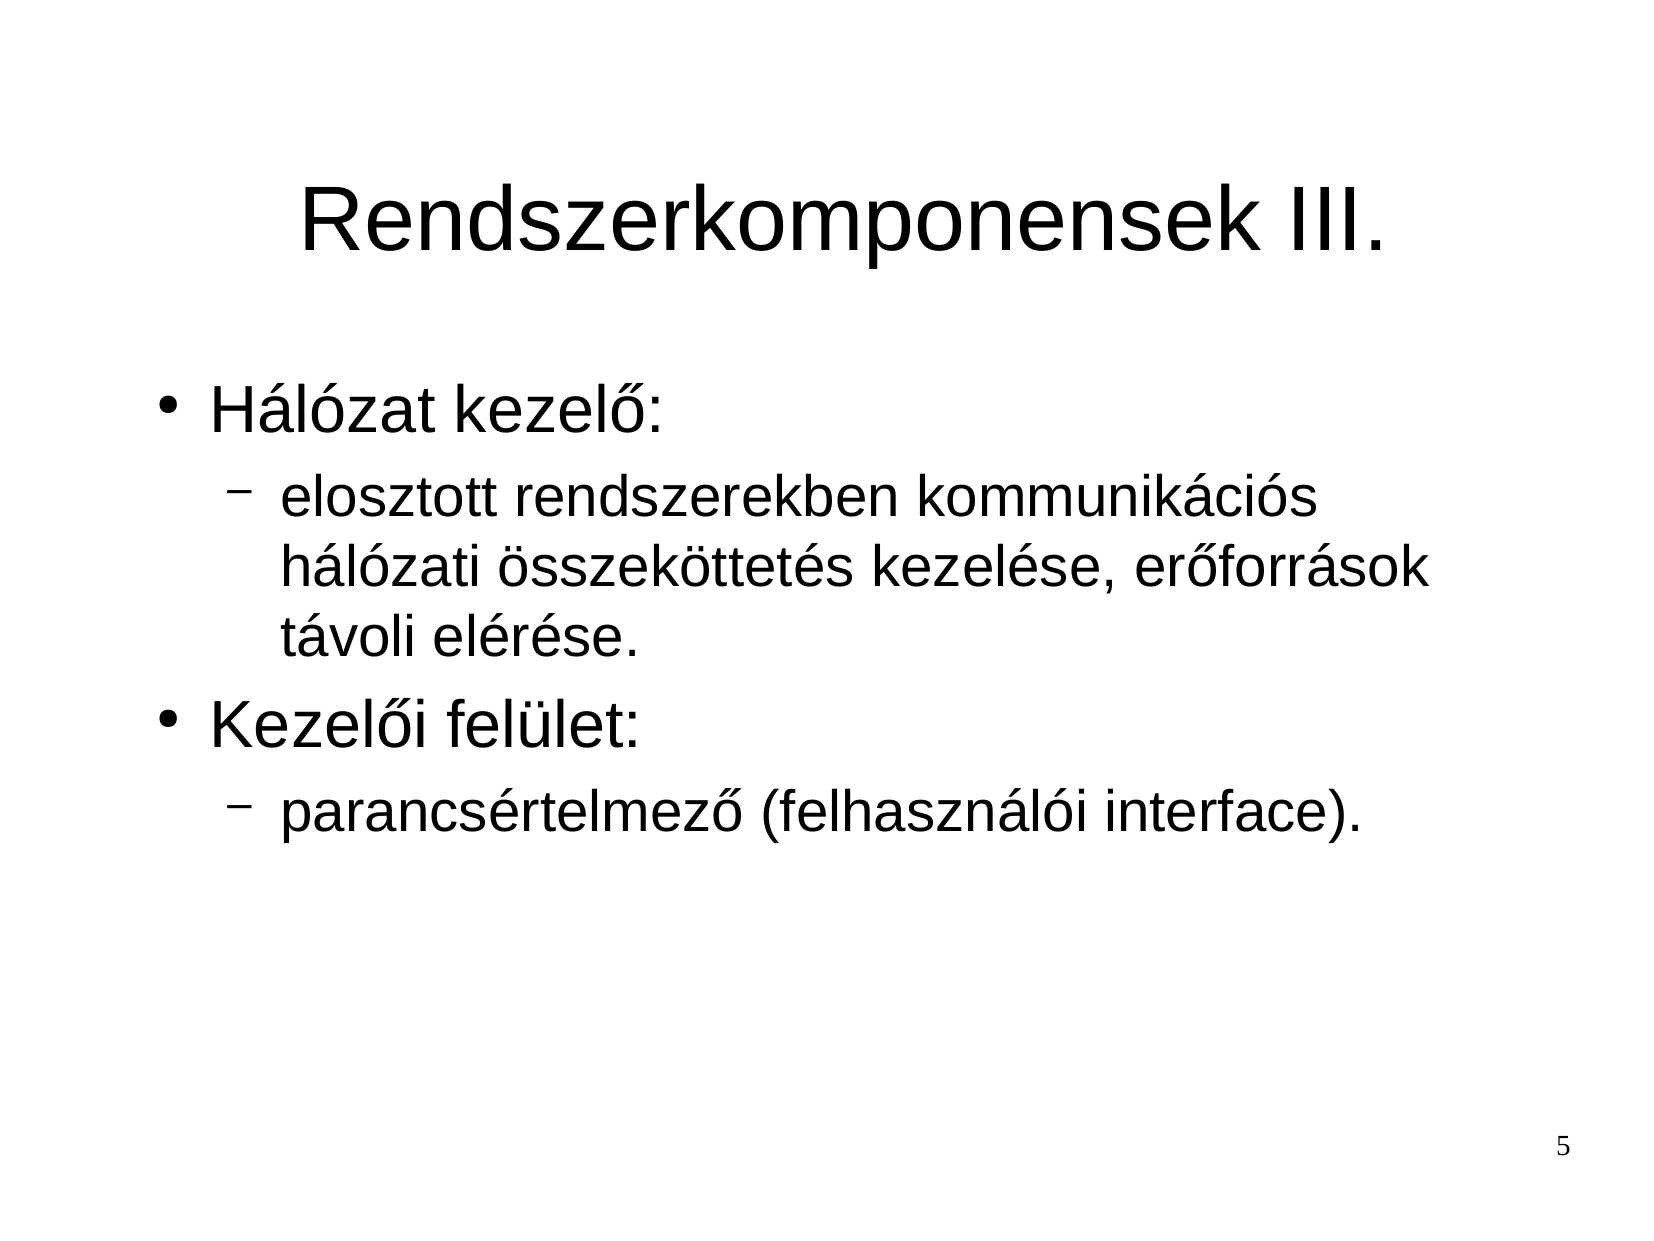

# Rendszerkomponensek III.
Hálózat kezelő:
elosztott rendszerekben kommunikációs hálózati összeköttetés kezelése, erőforrások távoli elérése.
Kezelői felület:
parancsértelmező (felhasználói interface).
5